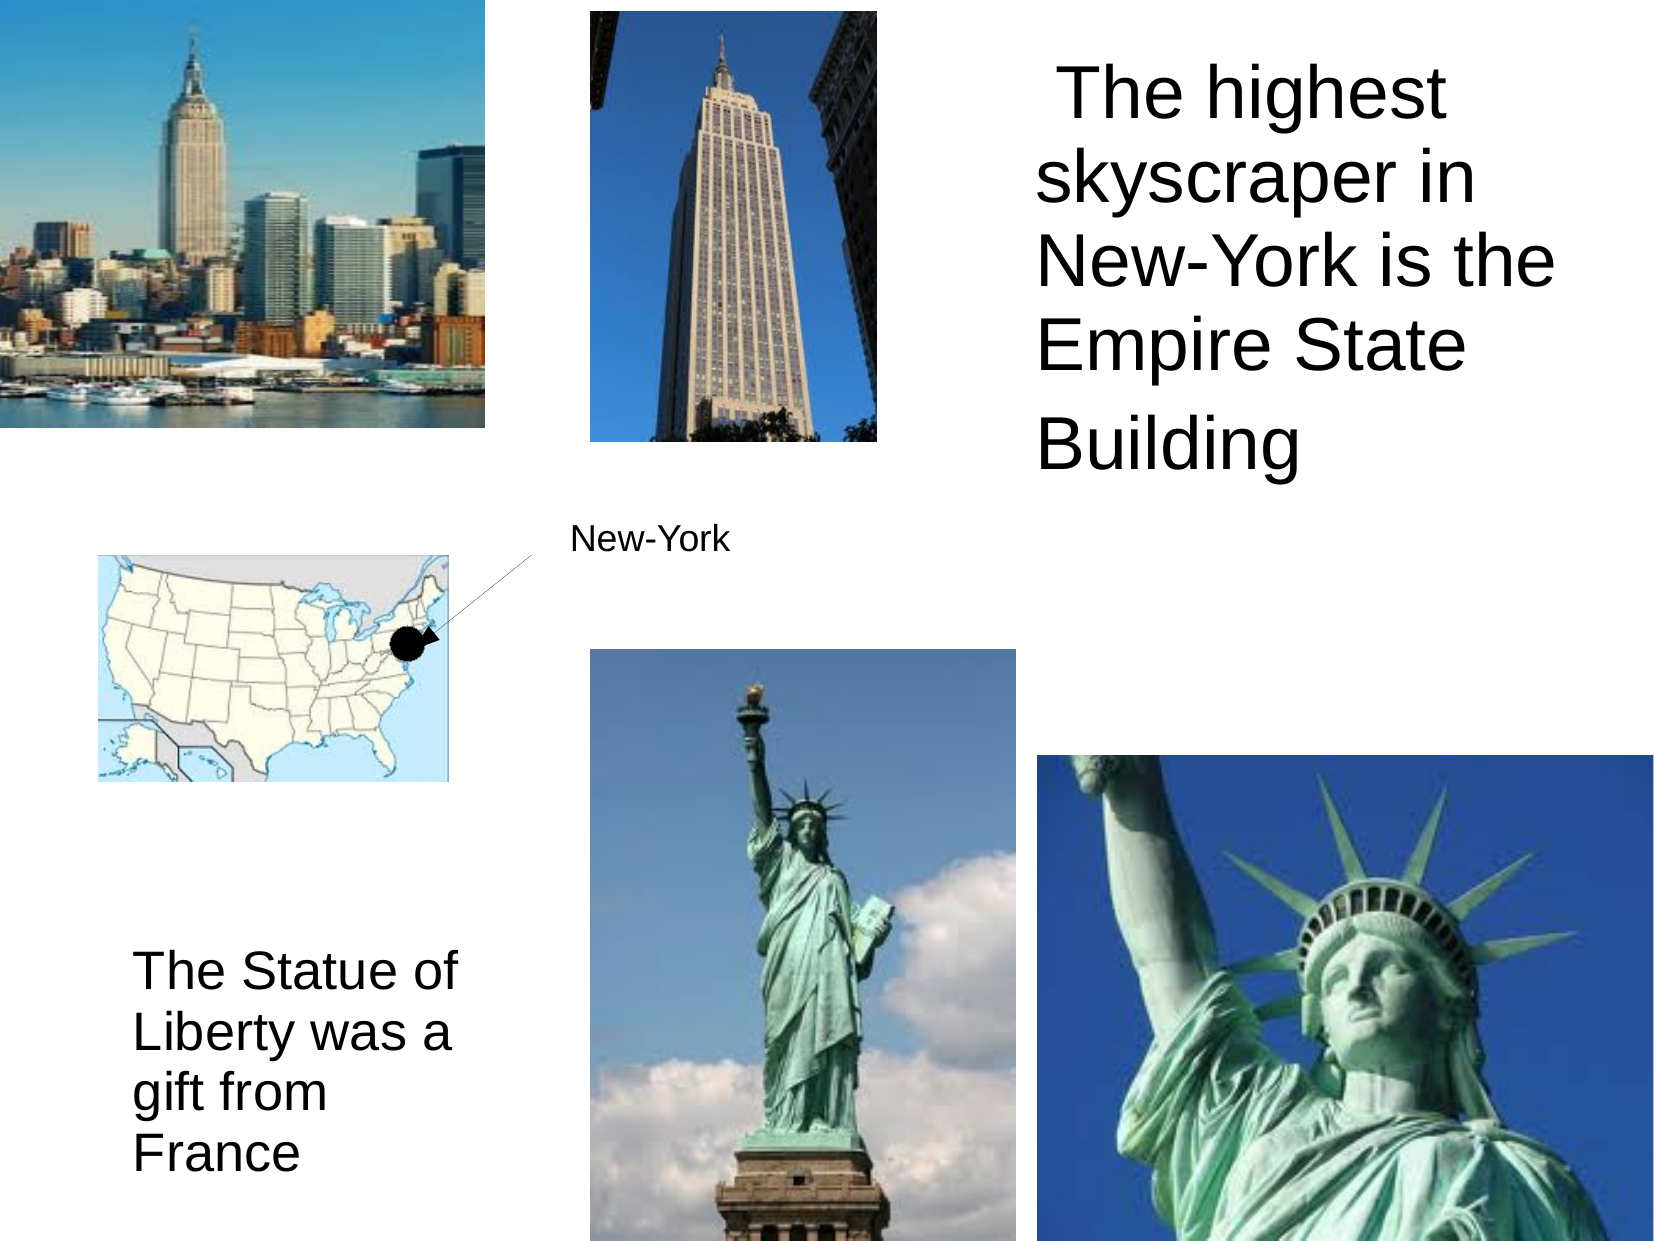

The highest skyscraper in New-York is the Empire State Building
New-York
The Statue of Liberty was a gift from France